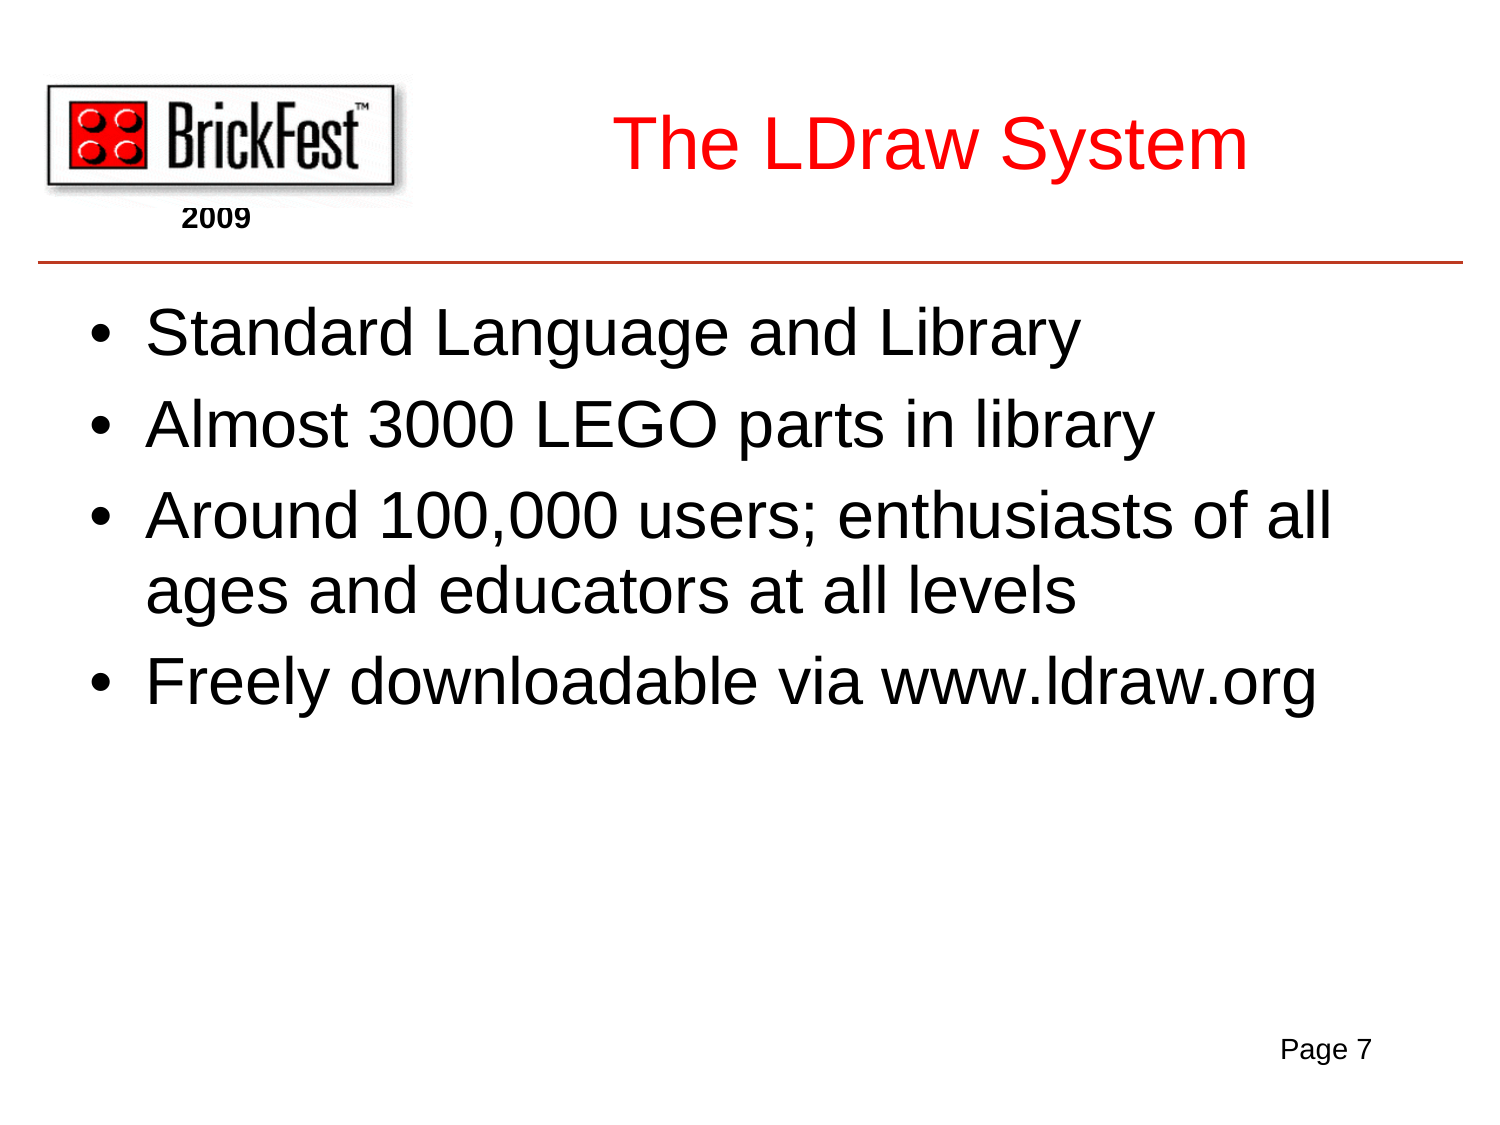

# The LDraw System
Standard Language and Library
Almost 3000 LEGO parts in library
Around 100,000 users; enthusiasts of all ages and educators at all levels
Freely downloadable via www.ldraw.org
7